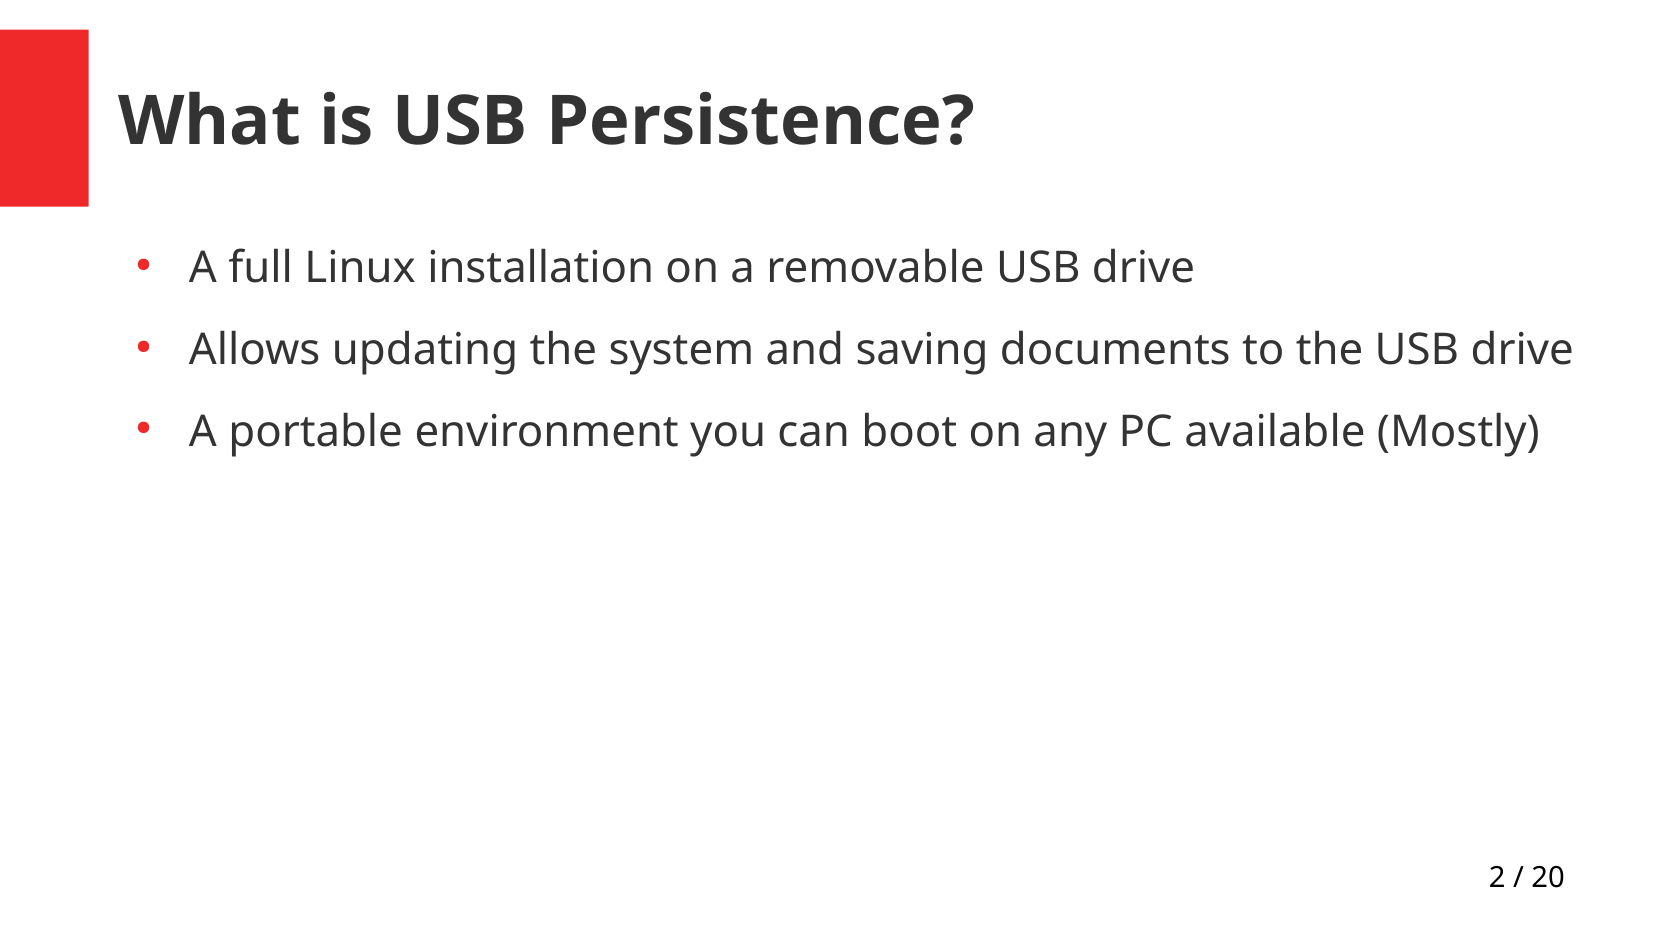

# What is USB Persistence?
A full Linux installation on a removable USB drive
Allows updating the system and saving documents to the USB drive
A portable environment you can boot on any PC available (Mostly)
2